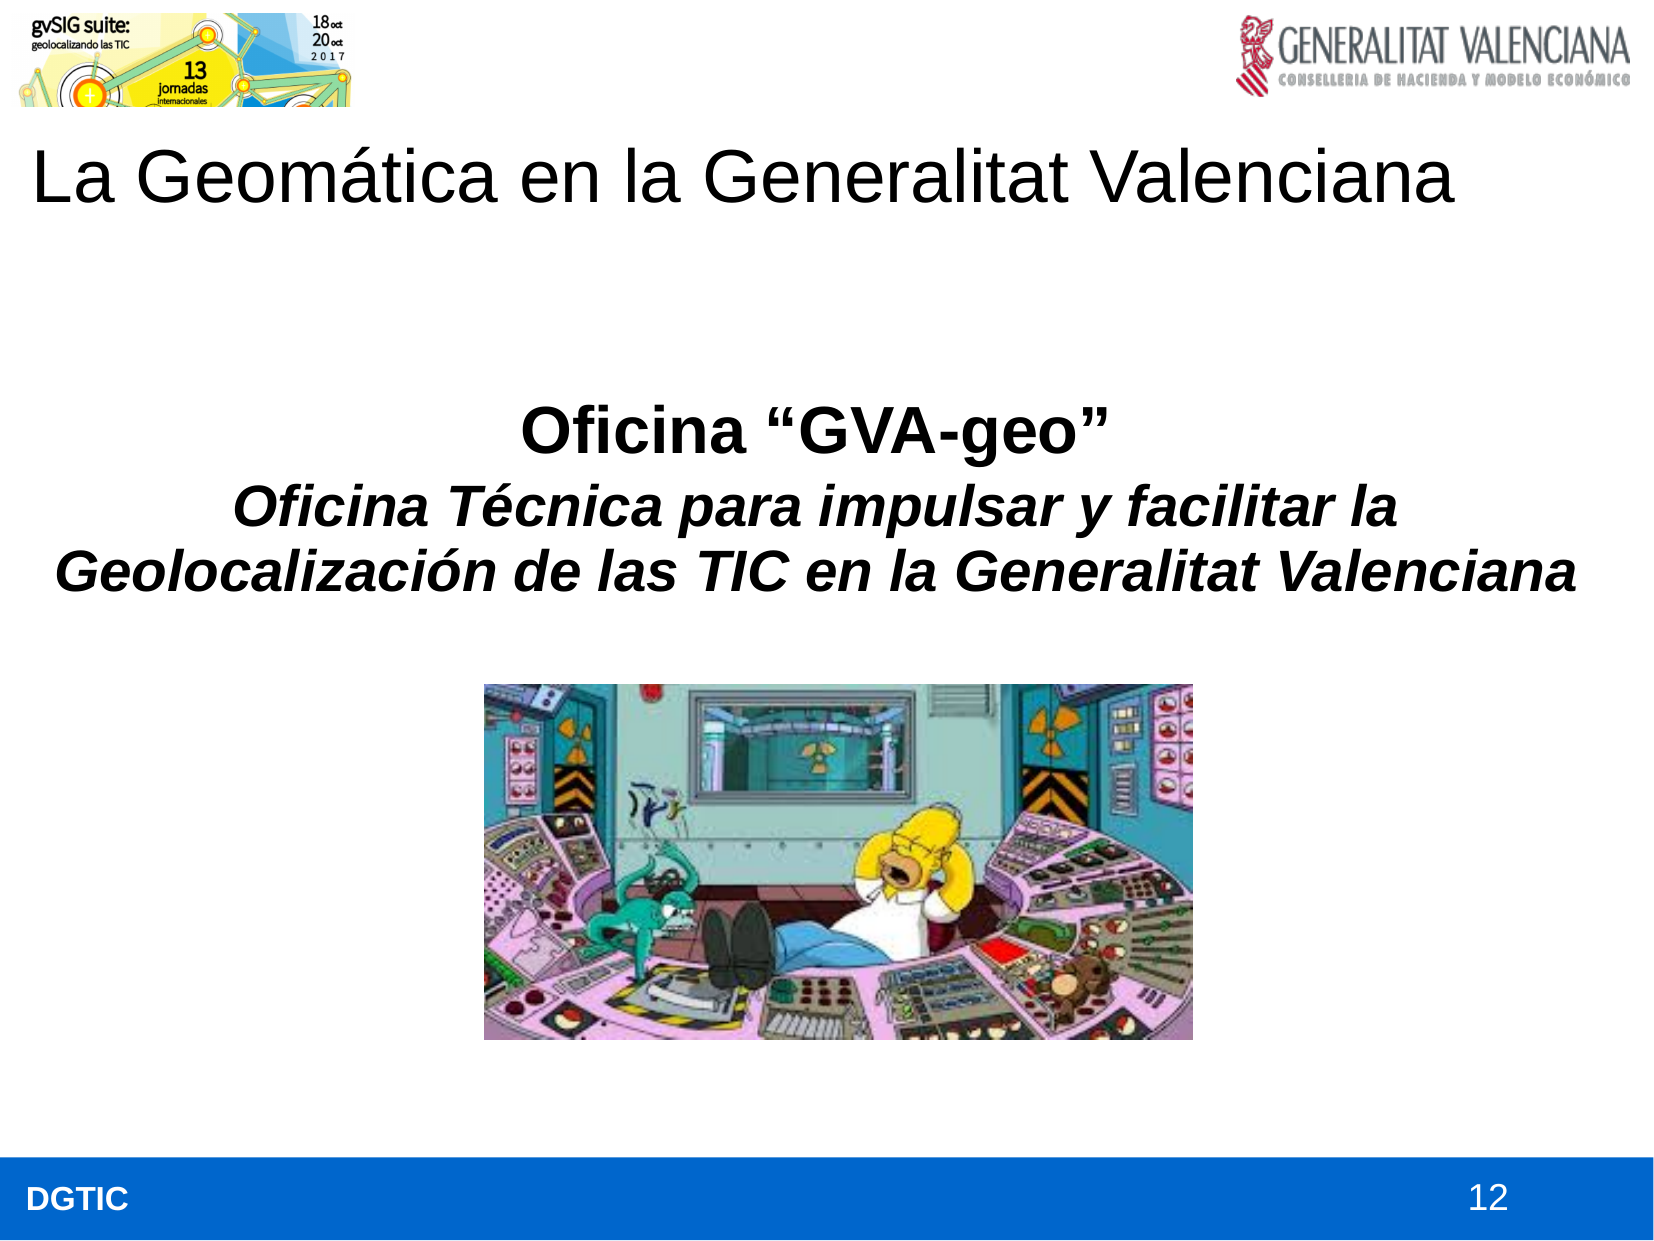

# La Geomática en la Generalitat Valenciana
Oficina “GVA-geo”
Oficina Técnica para impulsar y facilitar la Geolocalización de las TIC en la Generalitat Valenciana